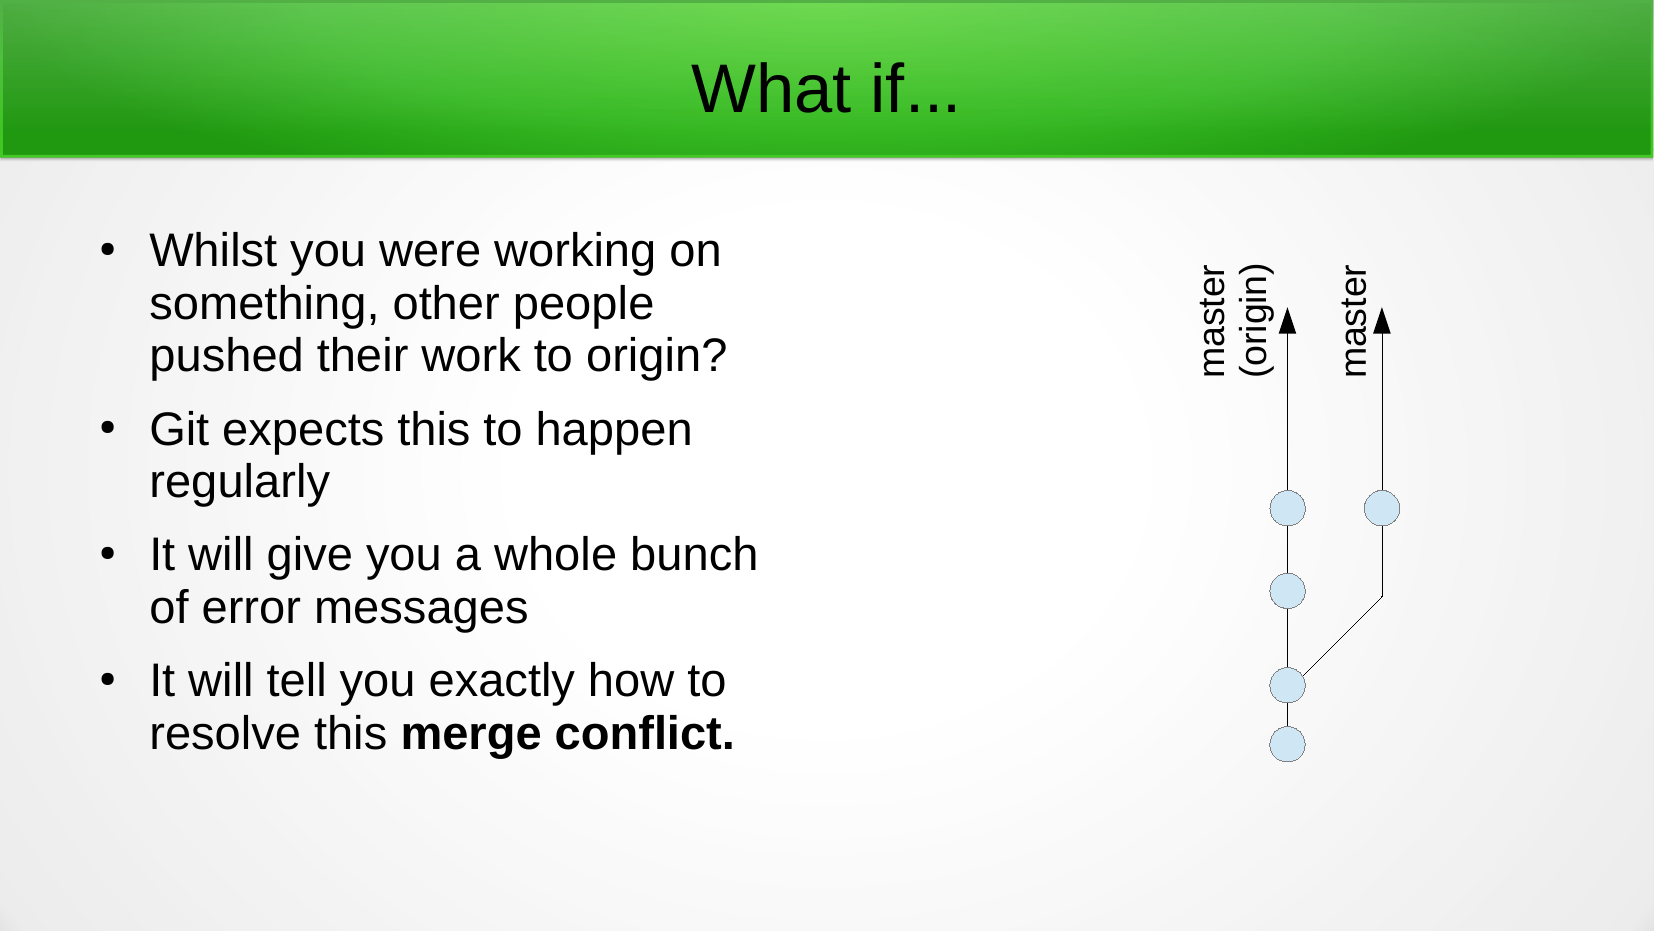

# What if...
Whilst you were working on something, other people pushed their work to origin?
Git expects this to happen regularly
It will give you a whole bunch of error messages
It will tell you exactly how to resolve this merge conflict.
master (origin)
master